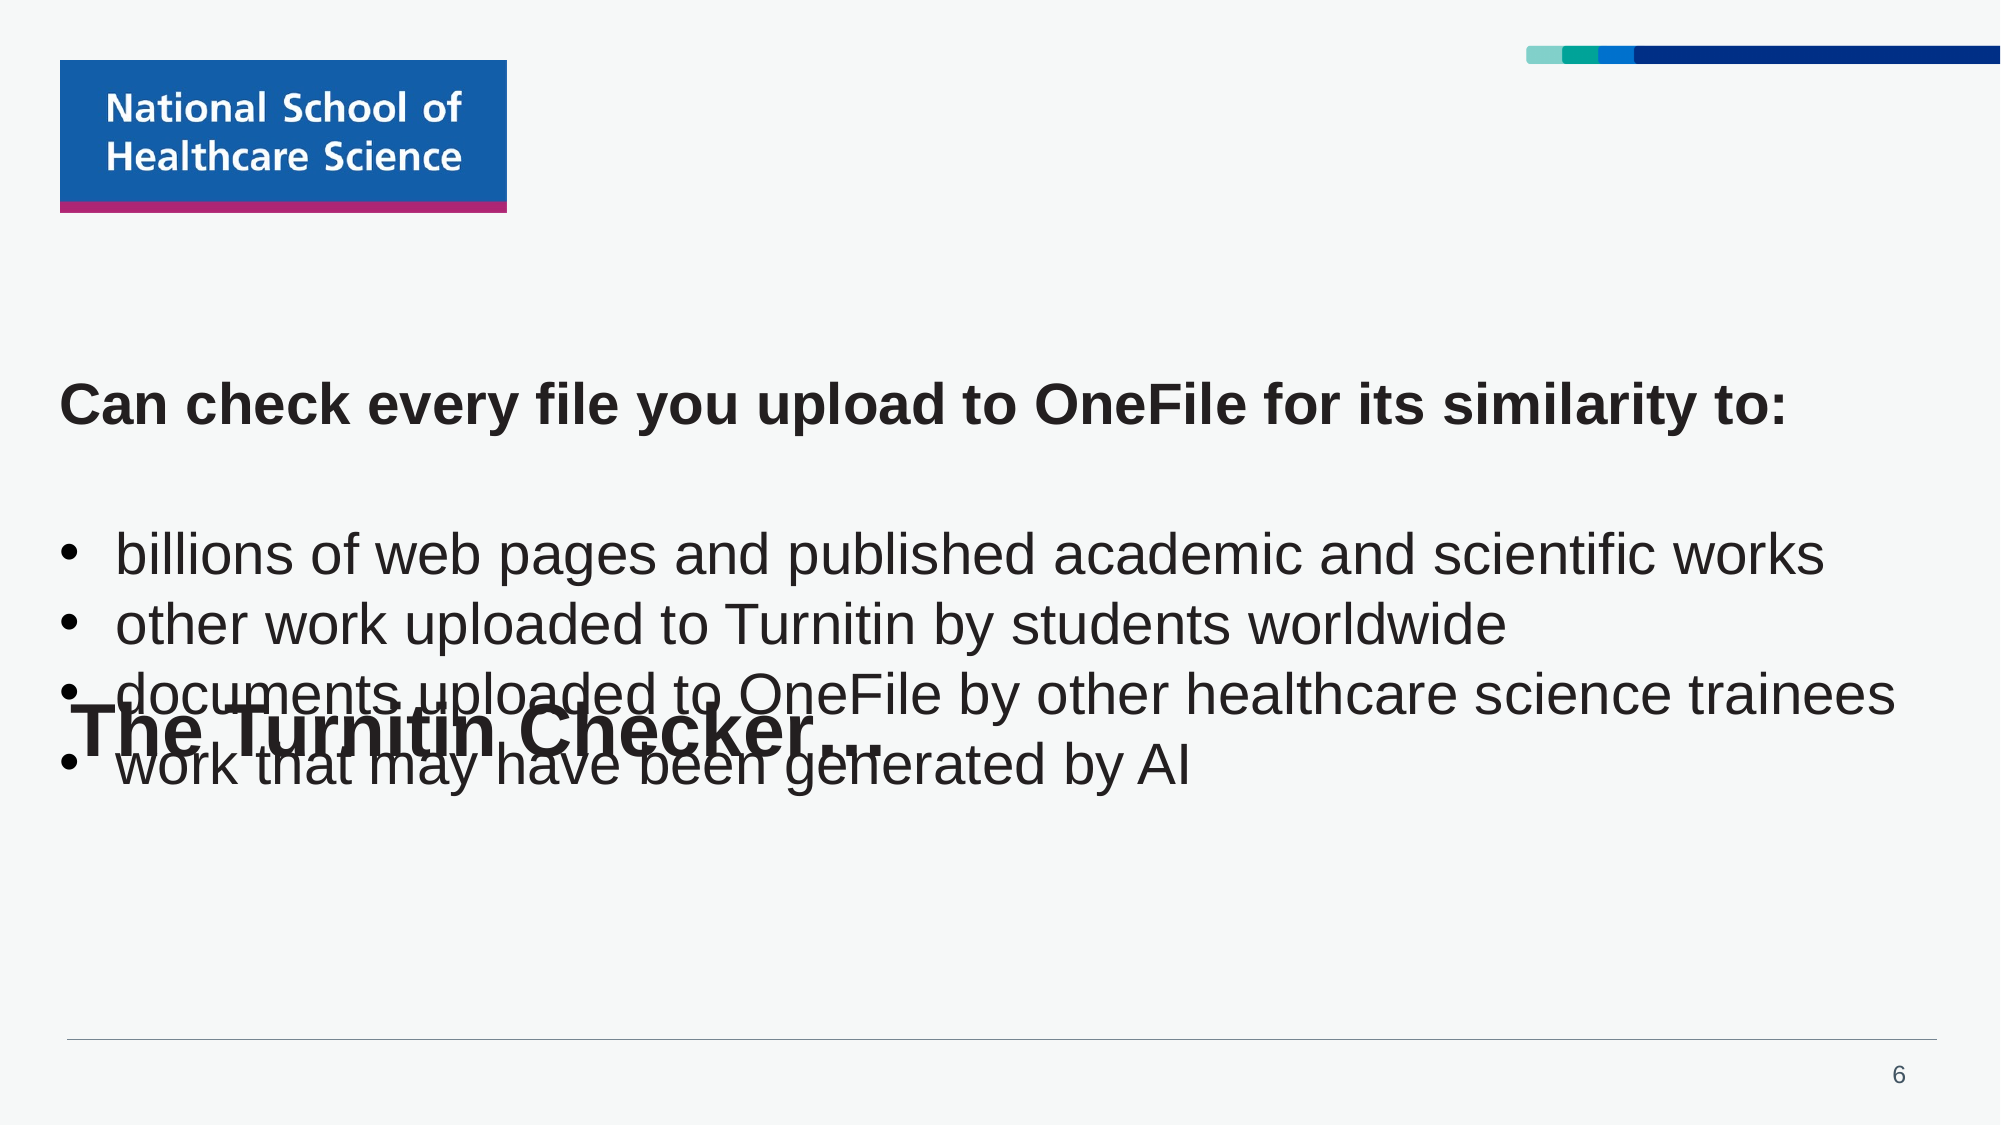

Can check every file you upload to OneFile for its similarity to:
billions of web pages and published academic and scientific works
other work uploaded to Turnitin by students worldwide
documents uploaded to OneFile by other healthcare science trainees
work that may have been generated by AI
# The Turnitin Checker…